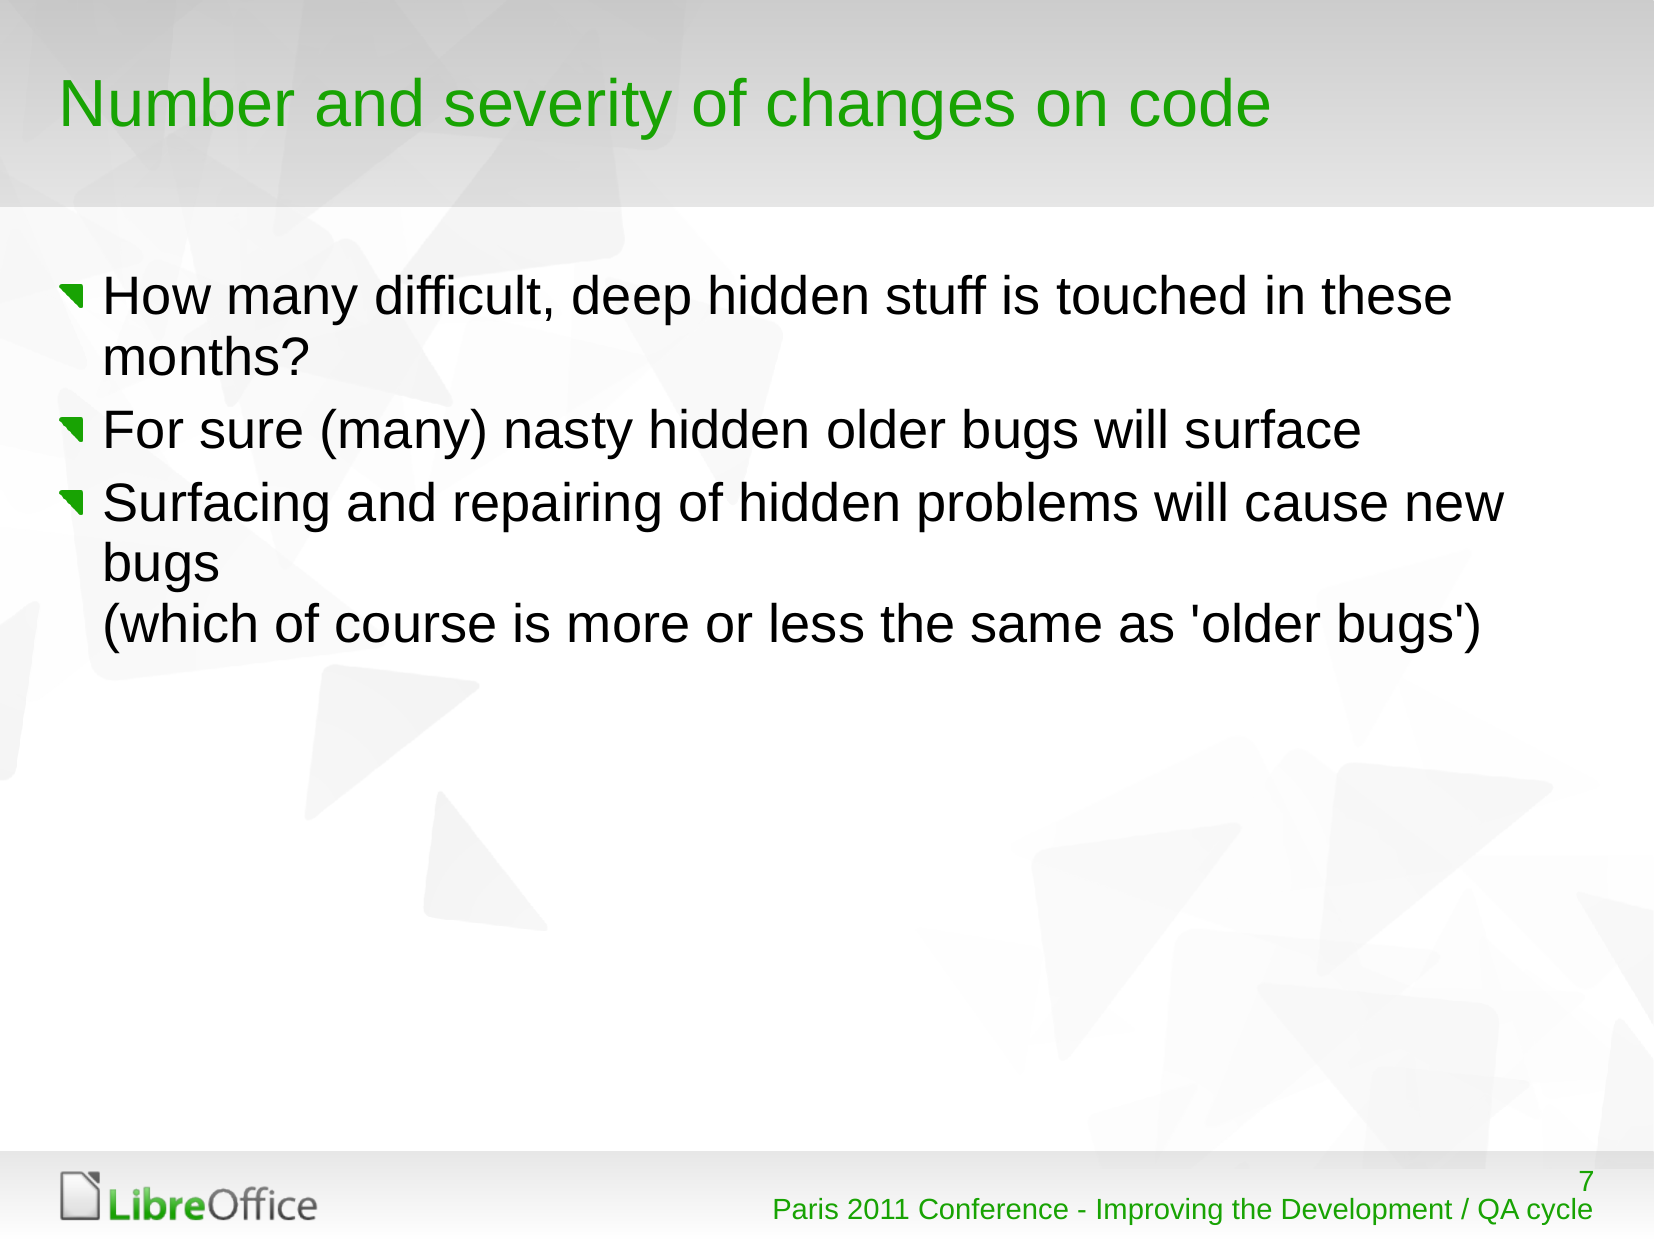

# Number and severity of changes on code
How many difficult, deep hidden stuff is touched in these months?
For sure (many) nasty hidden older bugs will surface
Surfacing and repairing of hidden problems will cause new bugs
(which of course is more or less the same as 'older bugs')
7
Paris 2011 Conference - Improving the Development / QA cycle